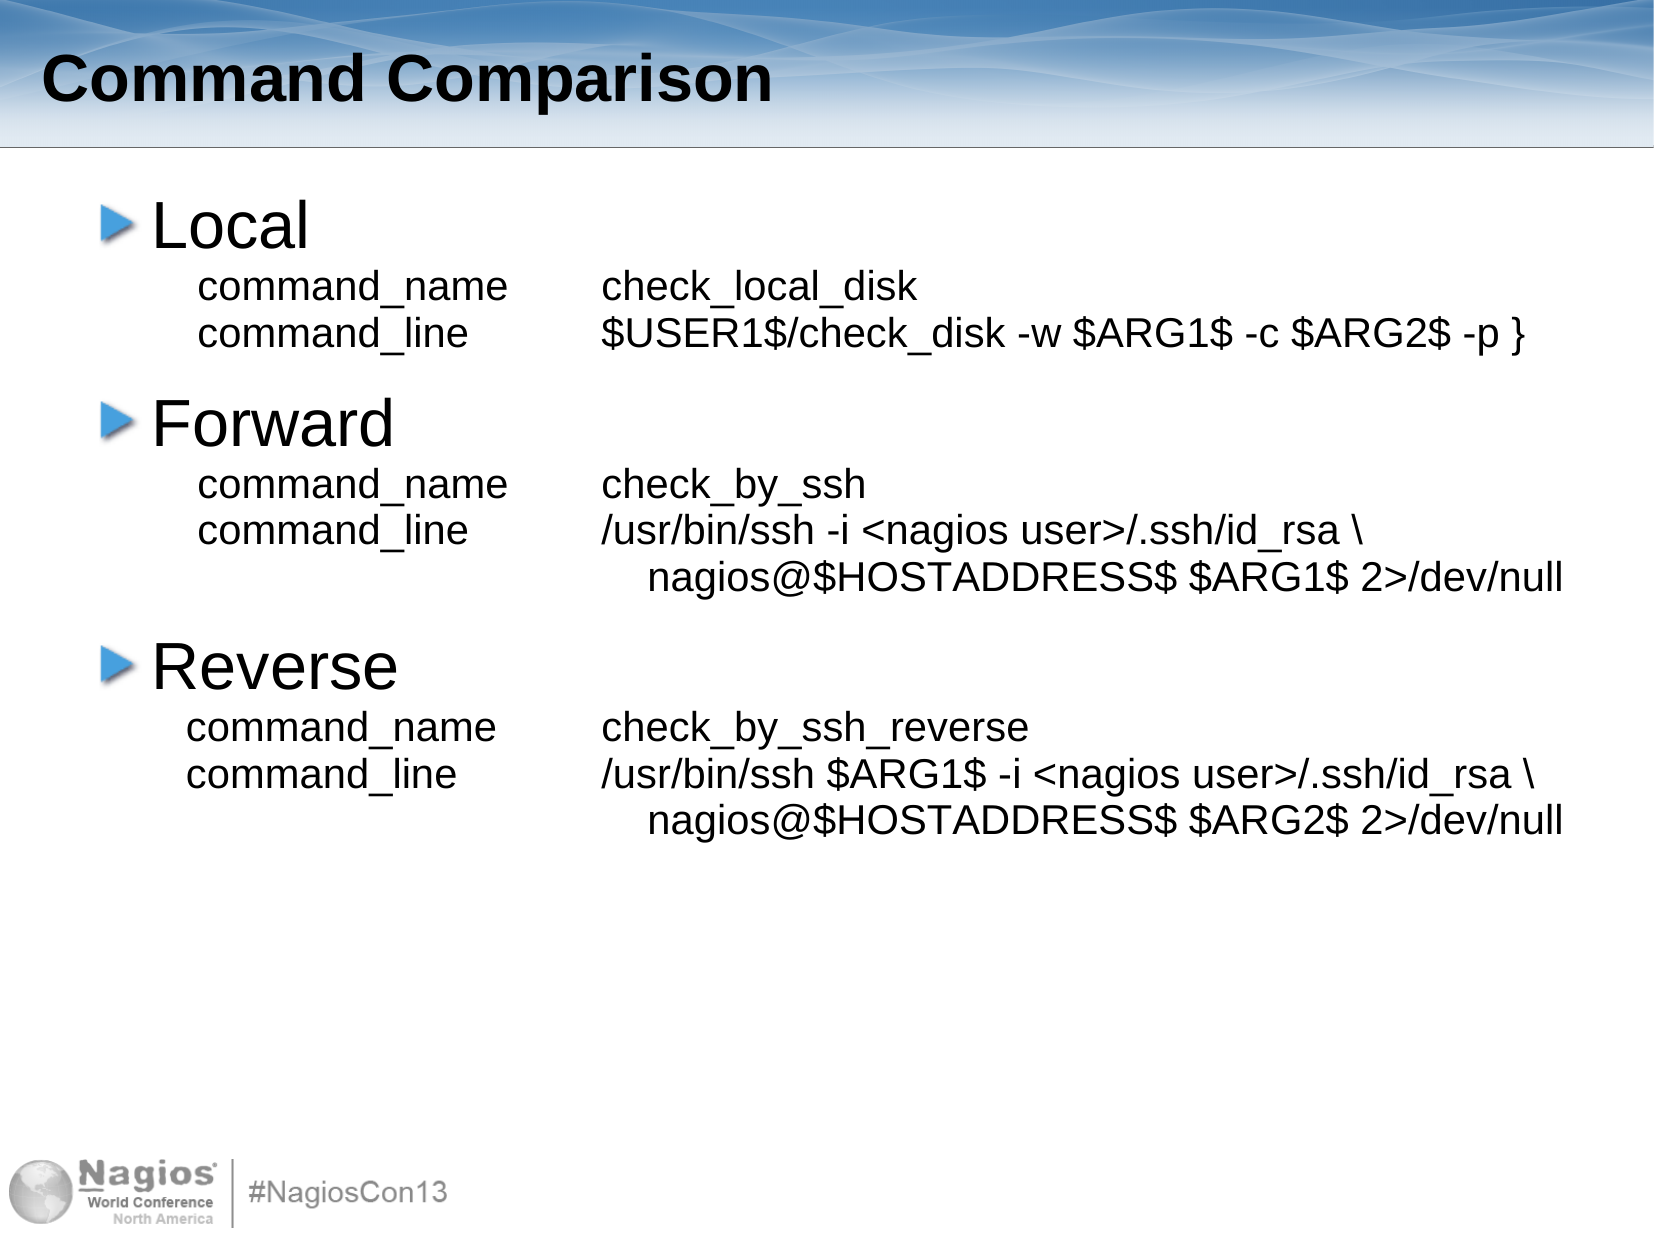

# Command Comparison
Local
 command_name 	check_local_disk
 command_line 		$USER1$/check_disk -w $ARG1$ -c $ARG2$ -p }
Forward
 command_name 	check_by_ssh
 command_line 		/usr/bin/ssh -i <nagios user>/.ssh/id_rsa \
						 nagios@$HOSTADDRESS$ $ARG1$ 2>/dev/null
Reverse
 command_name 	check_by_ssh_reverse
 command_line 		/usr/bin/ssh $ARG1$ -i <nagios user>/.ssh/id_rsa \
						 nagios@$HOSTADDRESS$ $ARG2$ 2>/dev/null